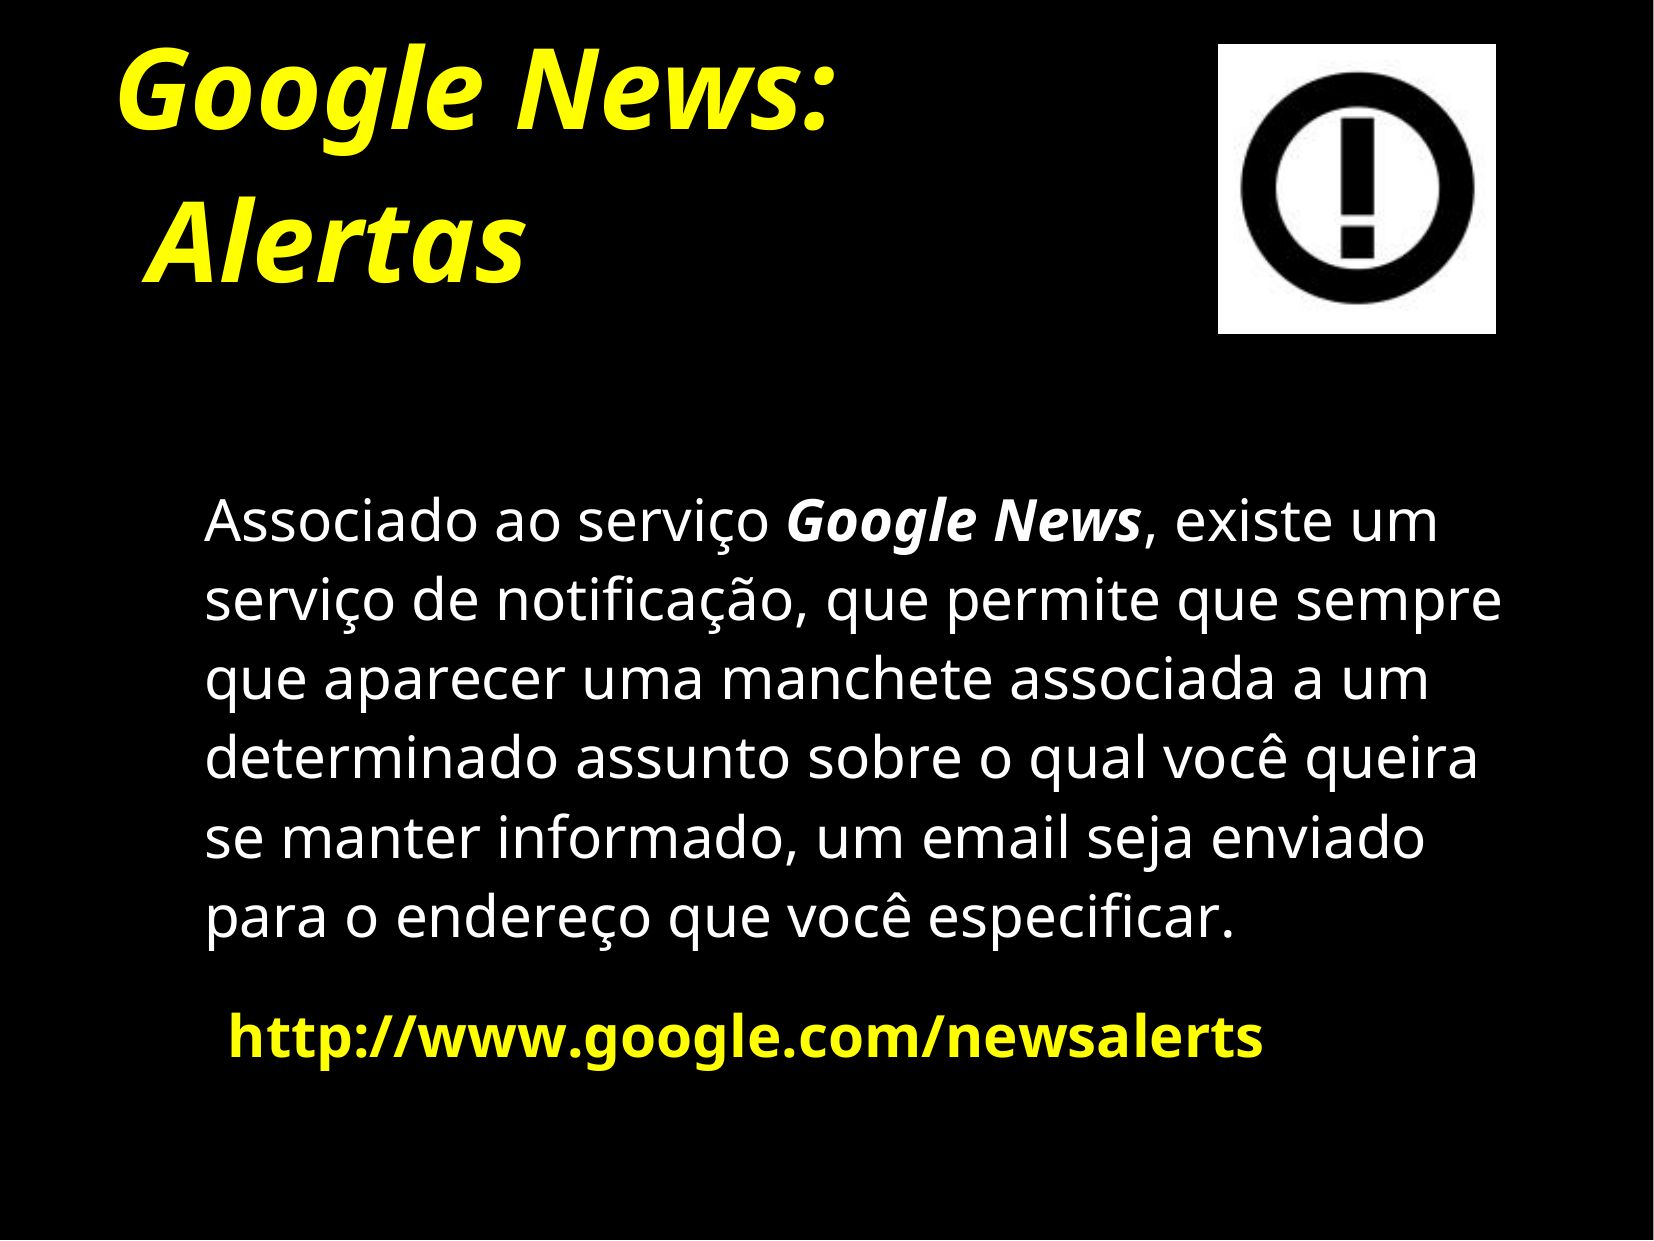

# Google News: Alertas
Associado ao serviço Google News, existe um serviço de notificação, que permite que sempre que aparecer uma manchete associada a um determinado assunto sobre o qual você queira se manter informado, um email seja enviado para o endereço que você especificar.
http://www.google.com/newsalerts